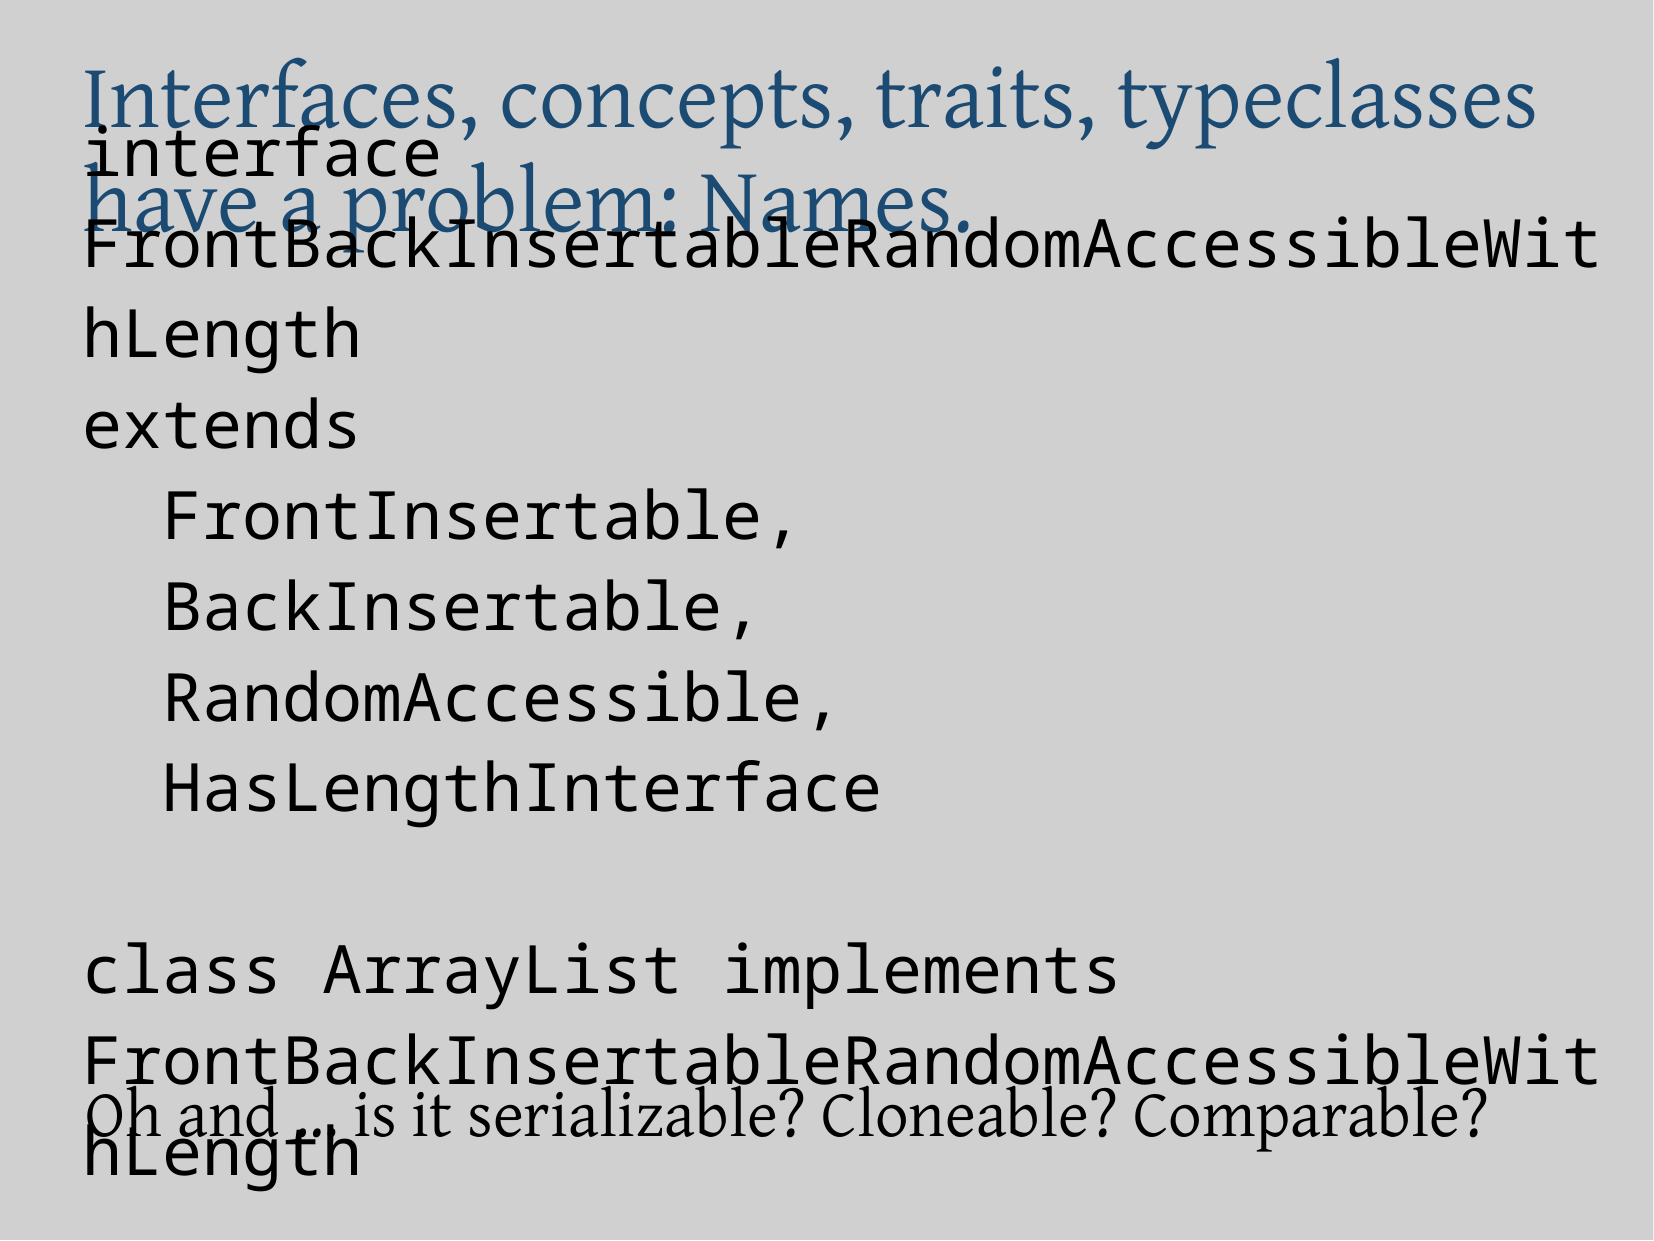

# Interfaces, concepts, traits, typeclasses have a problem: Names.
interface FrontBackInsertableRandomAccessibleWithLength
extends
 FrontInsertable,
 BackInsertable,
 RandomAccessible,
 HasLengthInterface
class ArrayList implements FrontBackInsertableRandomAccessibleWithLength
Oh and … is it serializable? Cloneable? Comparable?